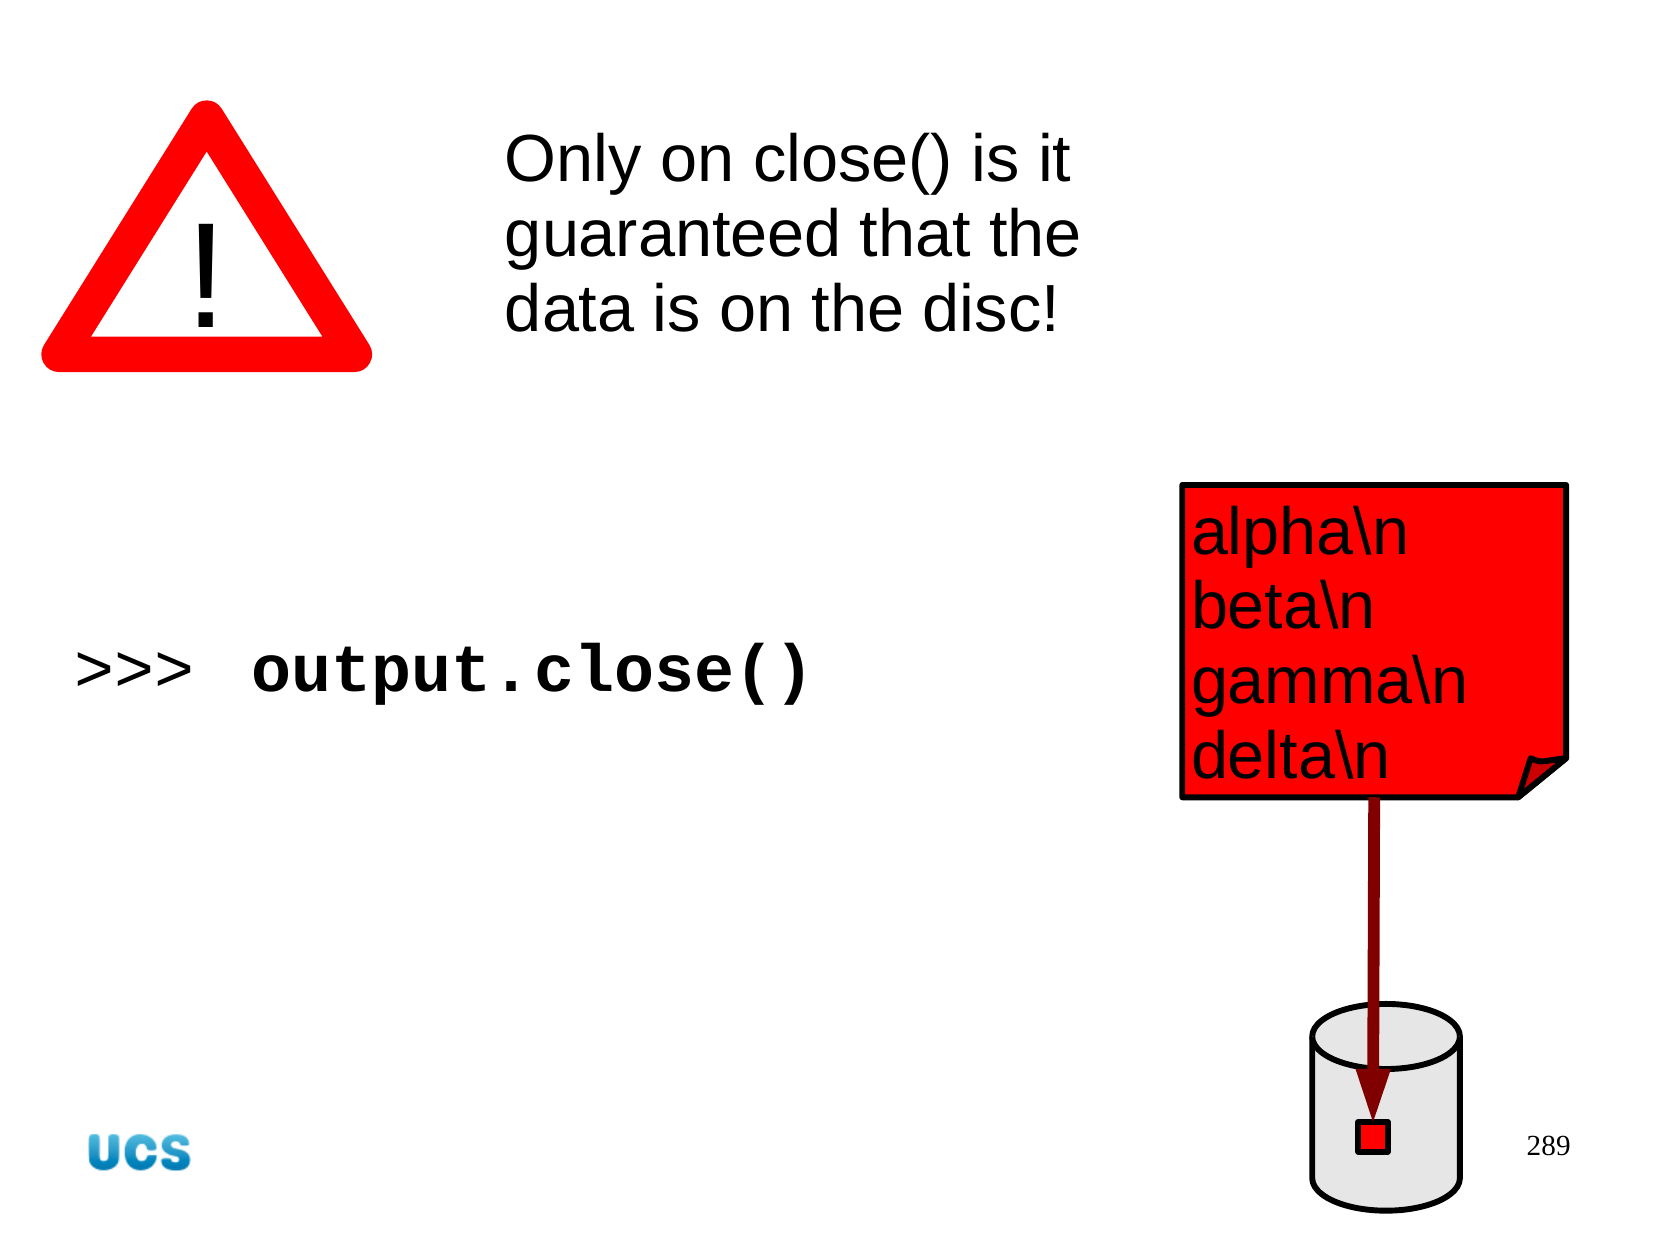

!
Only on close() is it
guaranteed that the
data is on the disc!
alpha\n
beta\n
gamma\n
delta\n
>>>
output.
close()
289